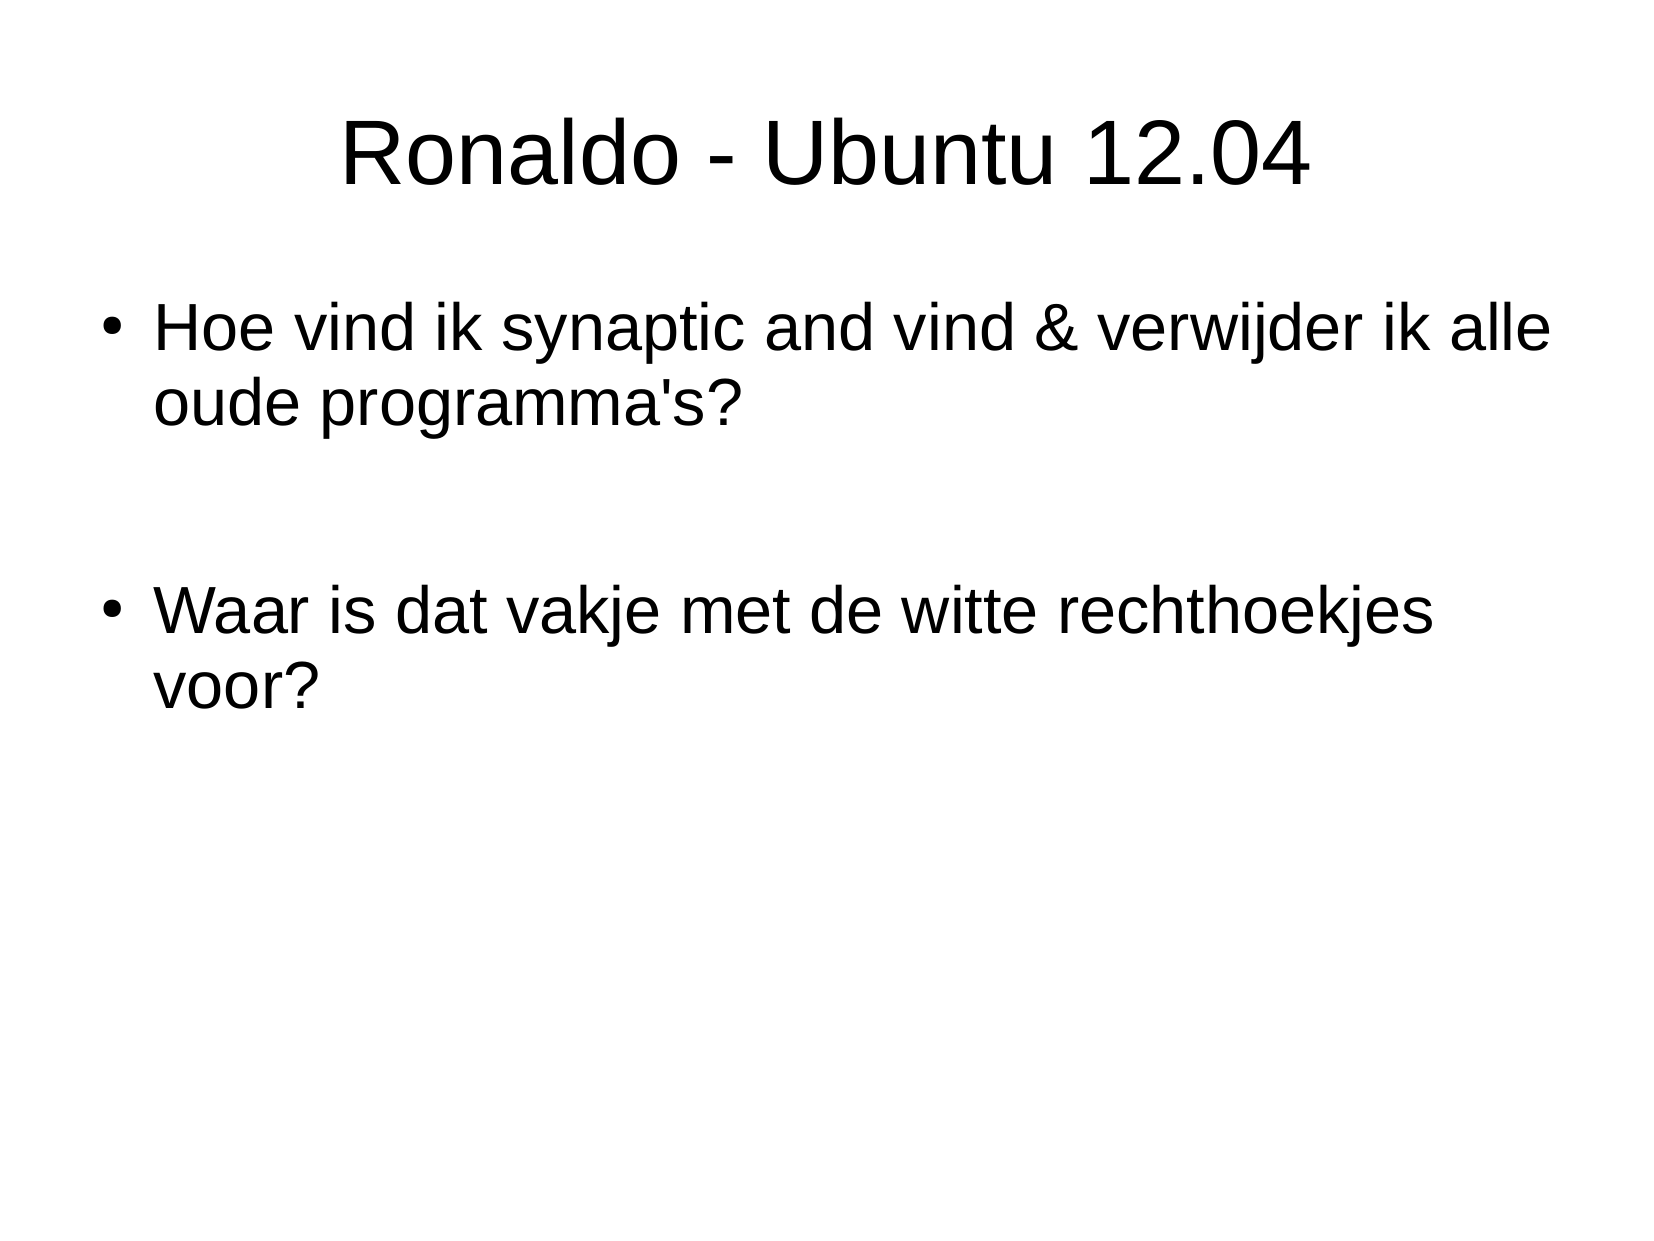

# Ronaldo - Ubuntu 12.04
Hoe vind ik synaptic and vind & verwijder ik alle oude programma's?
Waar is dat vakje met de witte rechthoekjes voor?